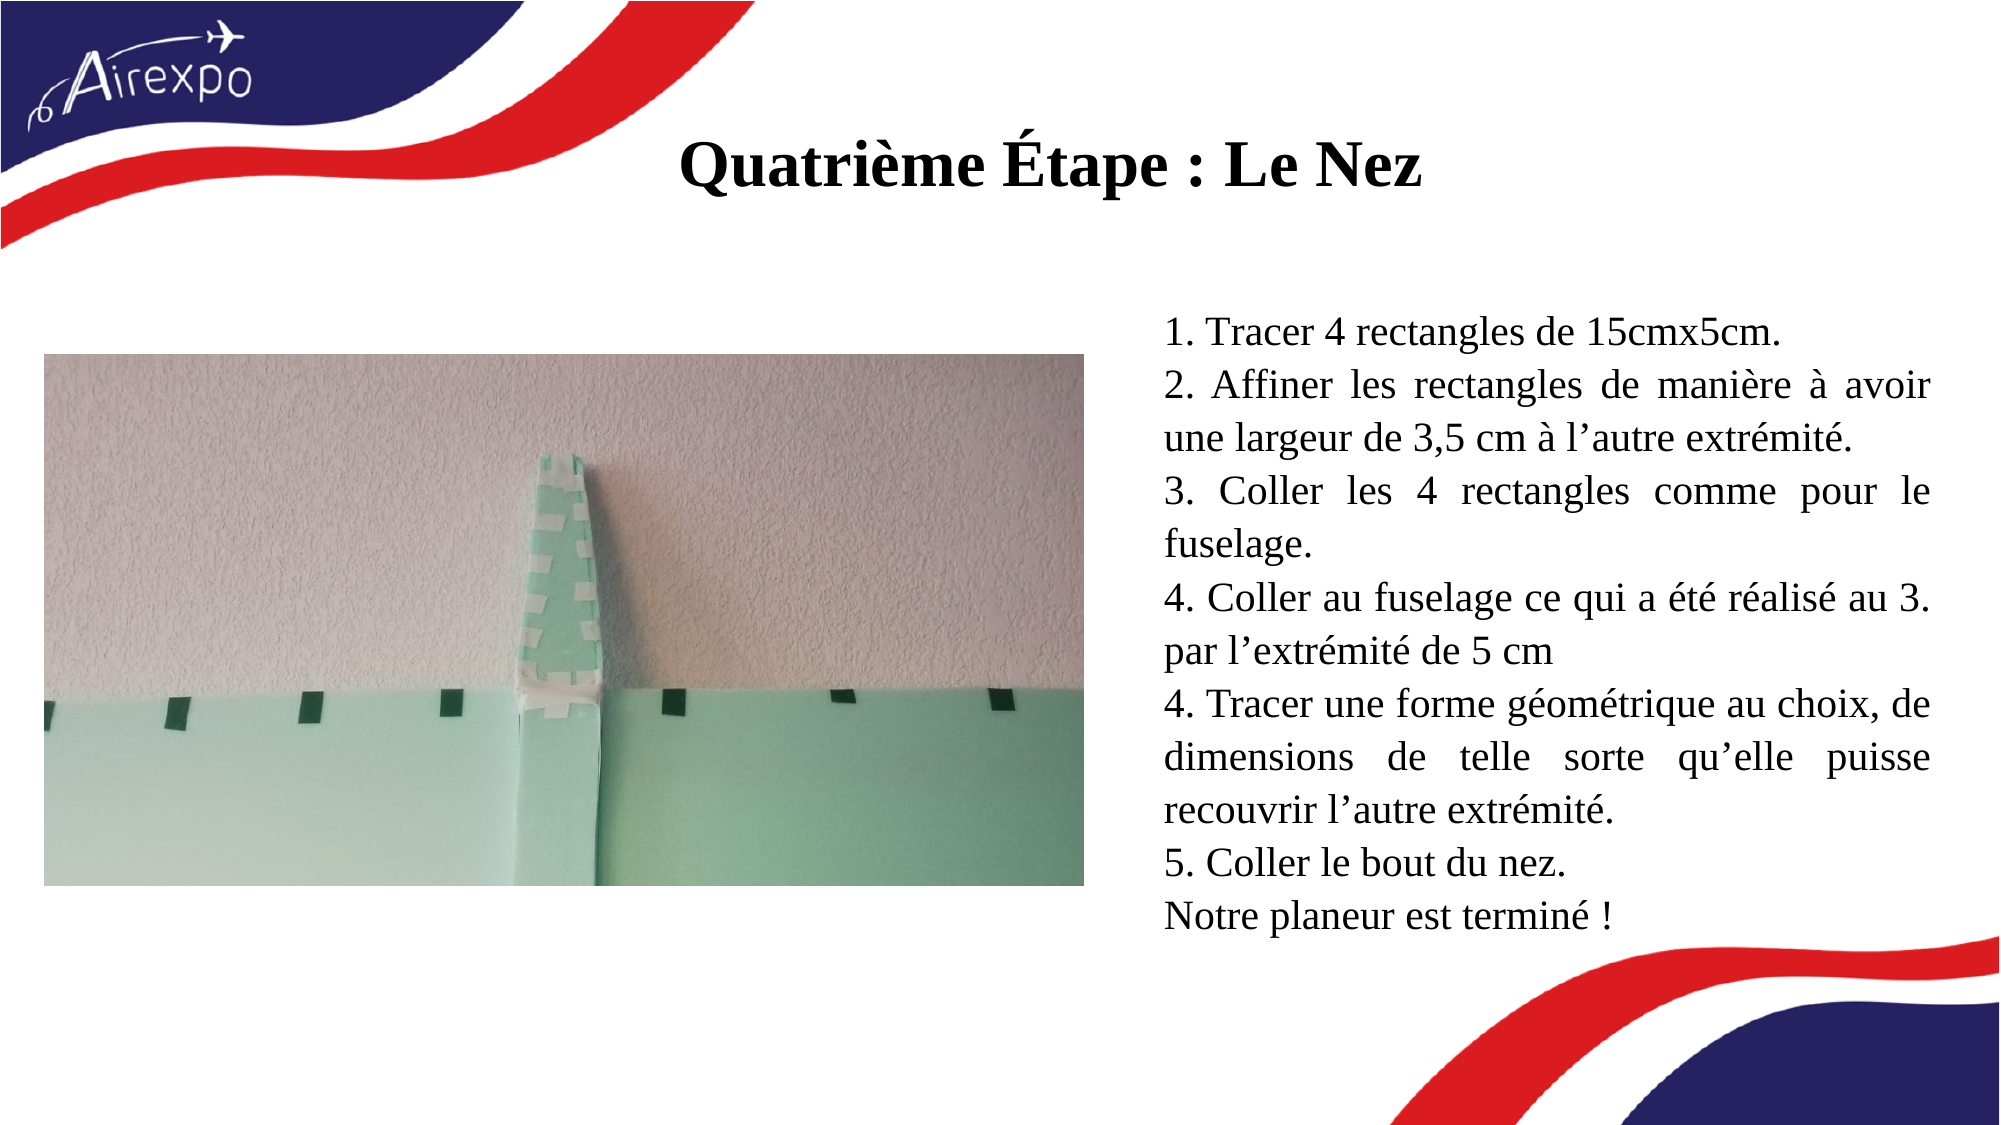

# Quatrième Étape : Le Nez
1. Tracer 4 rectangles de 15cmx5cm.
2. Affiner les rectangles de manière à avoir une largeur de 3,5 cm à l’autre extrémité.
3. Coller les 4 rectangles comme pour le fuselage.
4. Coller au fuselage ce qui a été réalisé au 3. par l’extrémité de 5 cm
4. Tracer une forme géométrique au choix, de dimensions de telle sorte qu’elle puisse recouvrir l’autre extrémité.
5. Coller le bout du nez.
Notre planeur est terminé !